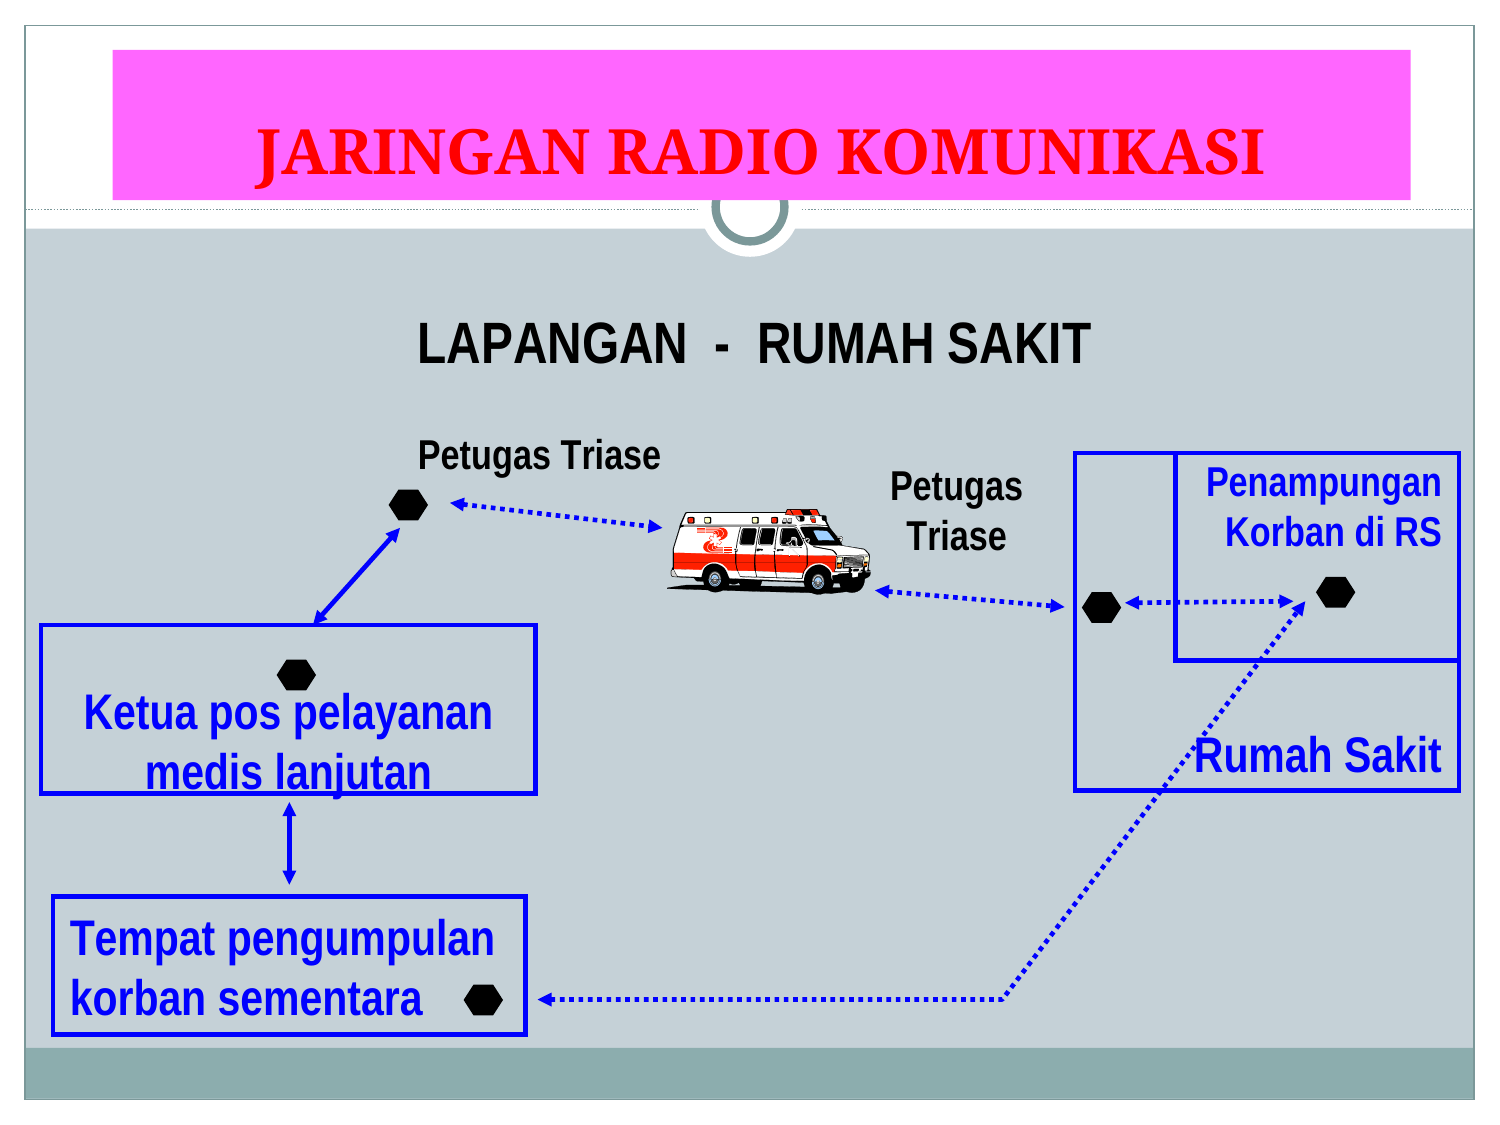

# JARINGAN RADIO KOMUNIKASI
LAPANGAN - RUMAH SAKIT
Penampungan
Korban di RS
Petugas Triase
Rumah Sakit
Petugas
Triase
Ketua pos pelayanan
medis lanjutan
Tempat pengumpulan
korban sementara